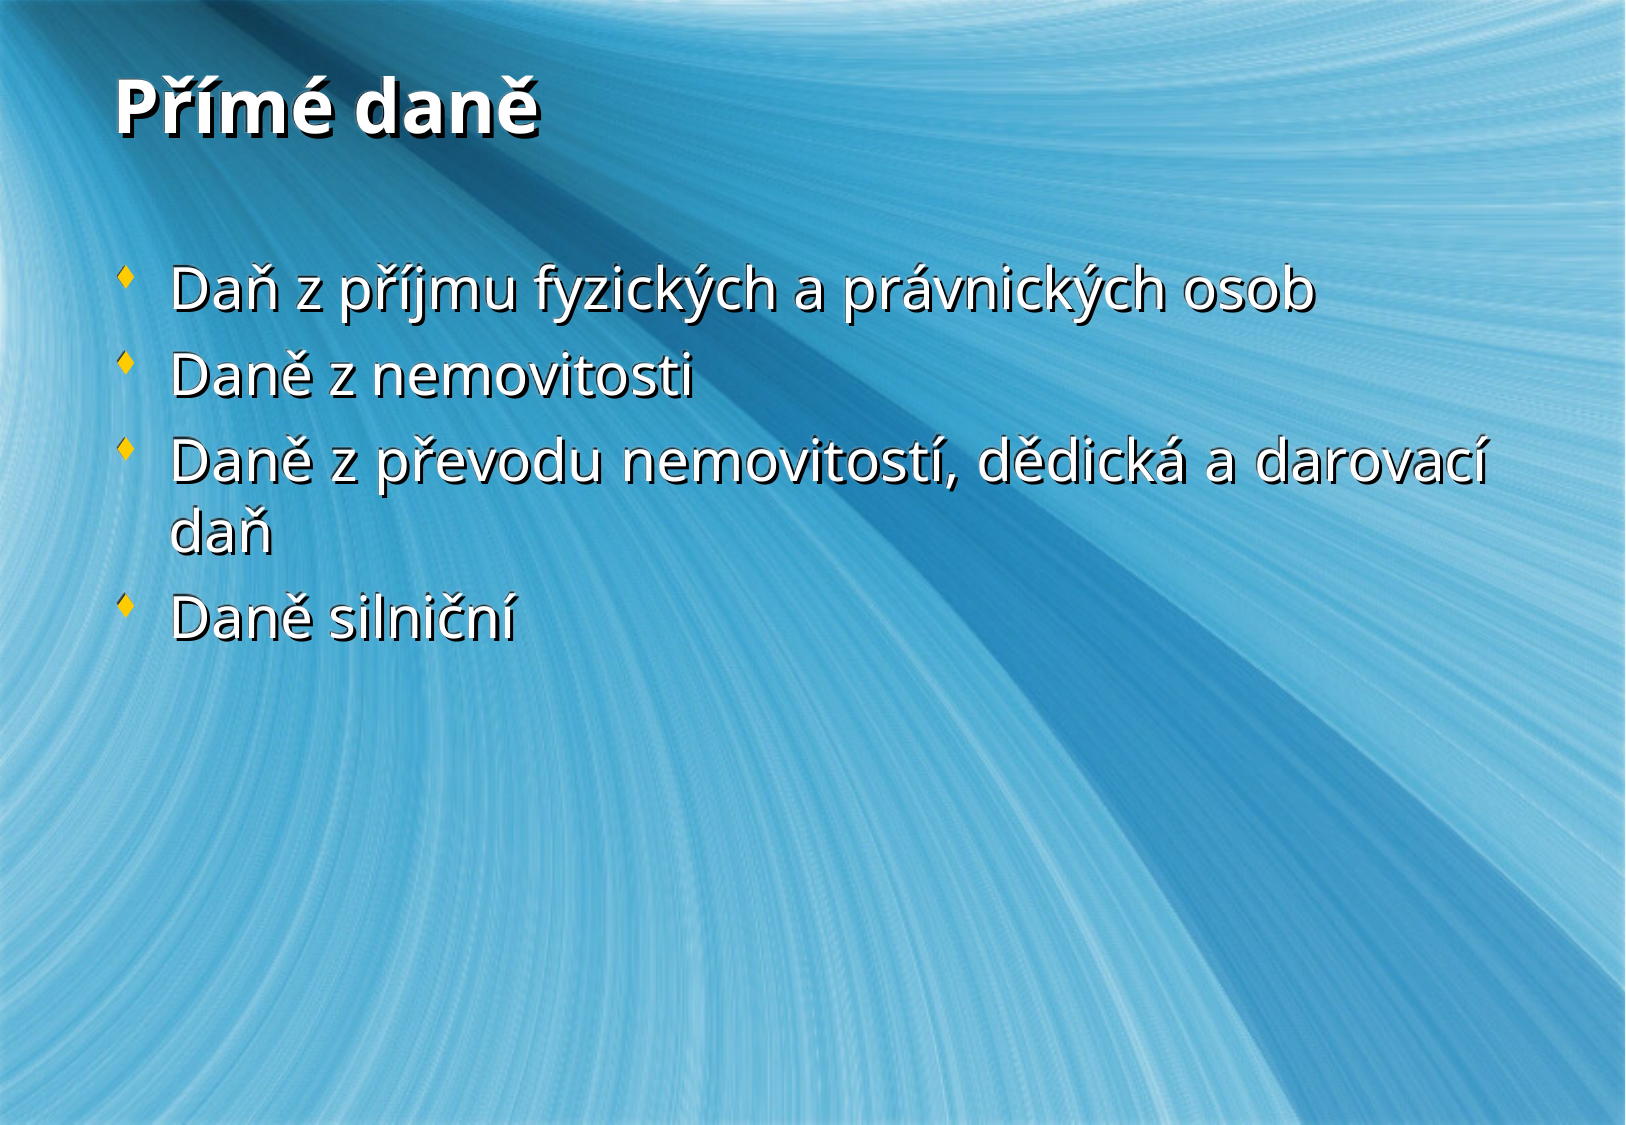

# Přímé daně
Daň z příjmu fyzických a právnických osob
Daně z nemovitosti
Daně z převodu nemovitostí, dědická a darovací daň
Daně silniční